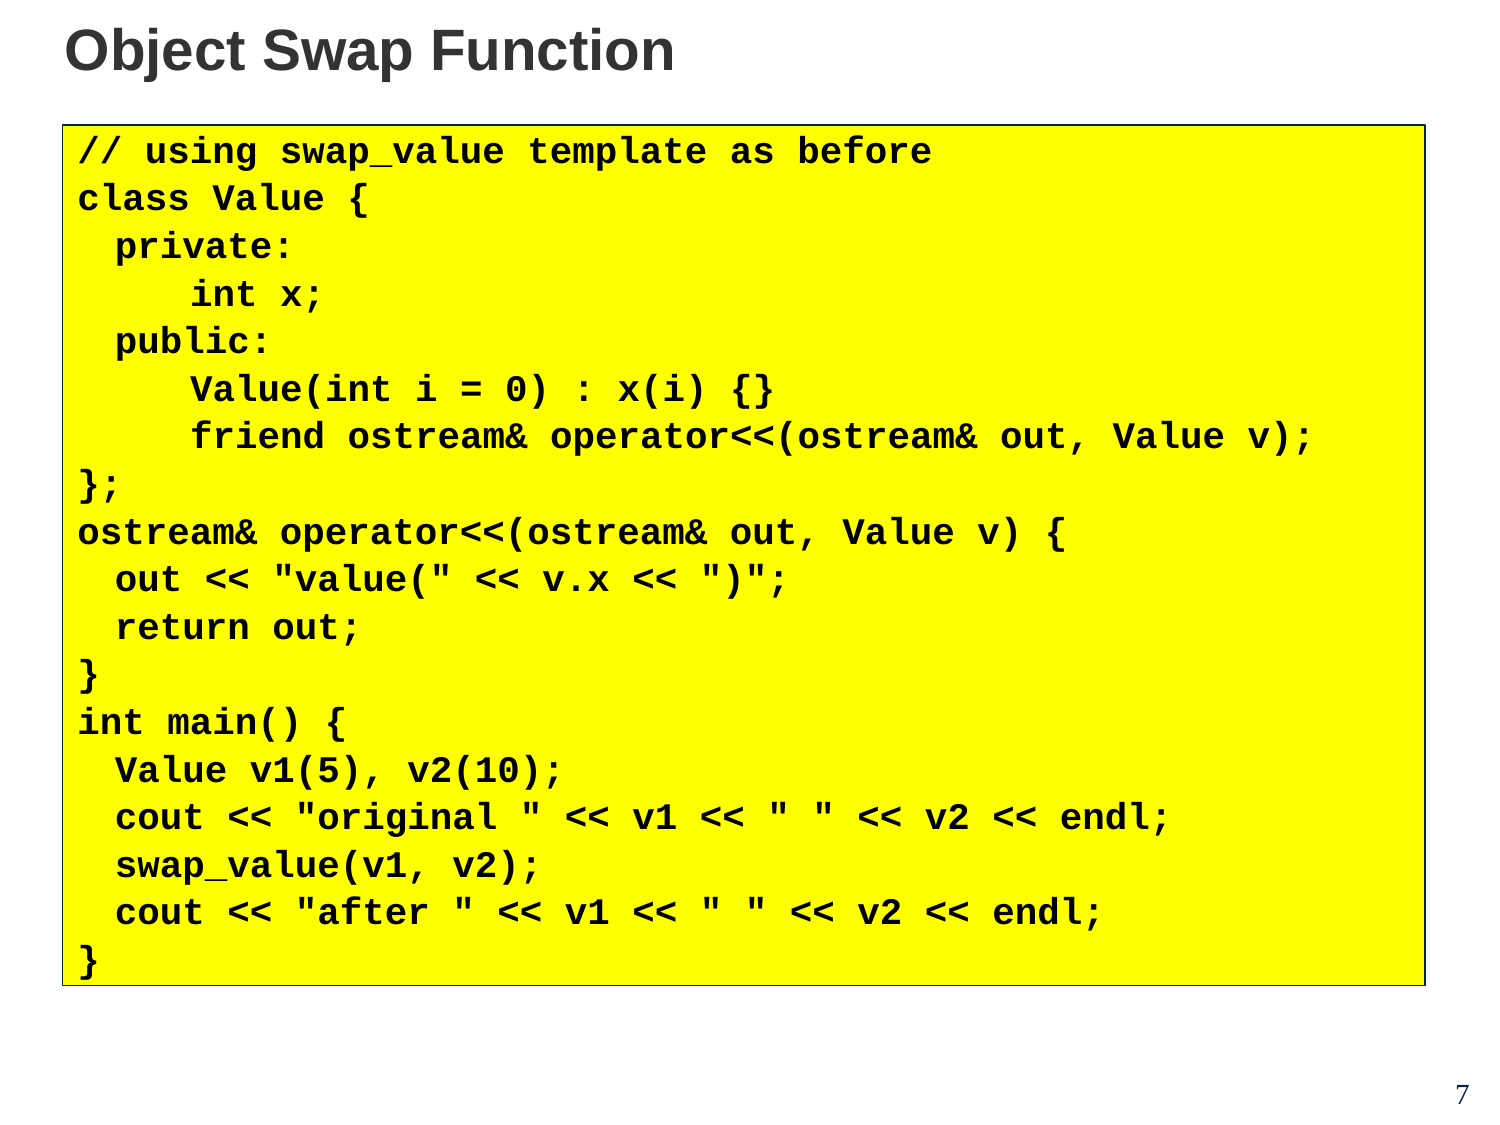

# Object Swap Function
// using swap_value template as before
class Value {
	private:
		int x;
	public:
		Value(int i = 0) : x(i) {}
		friend ostream& operator<<(ostream& out, Value v);
};
ostream& operator<<(ostream& out, Value v) {
	out << "value(" << v.x << ")";
	return out;
}
int main() {
	Value v1(5), v2(10);
	cout << "original " << v1 << " " << v2 << endl;
	swap_value(v1, v2);
	cout << "after " << v1 << " " << v2 << endl;
}